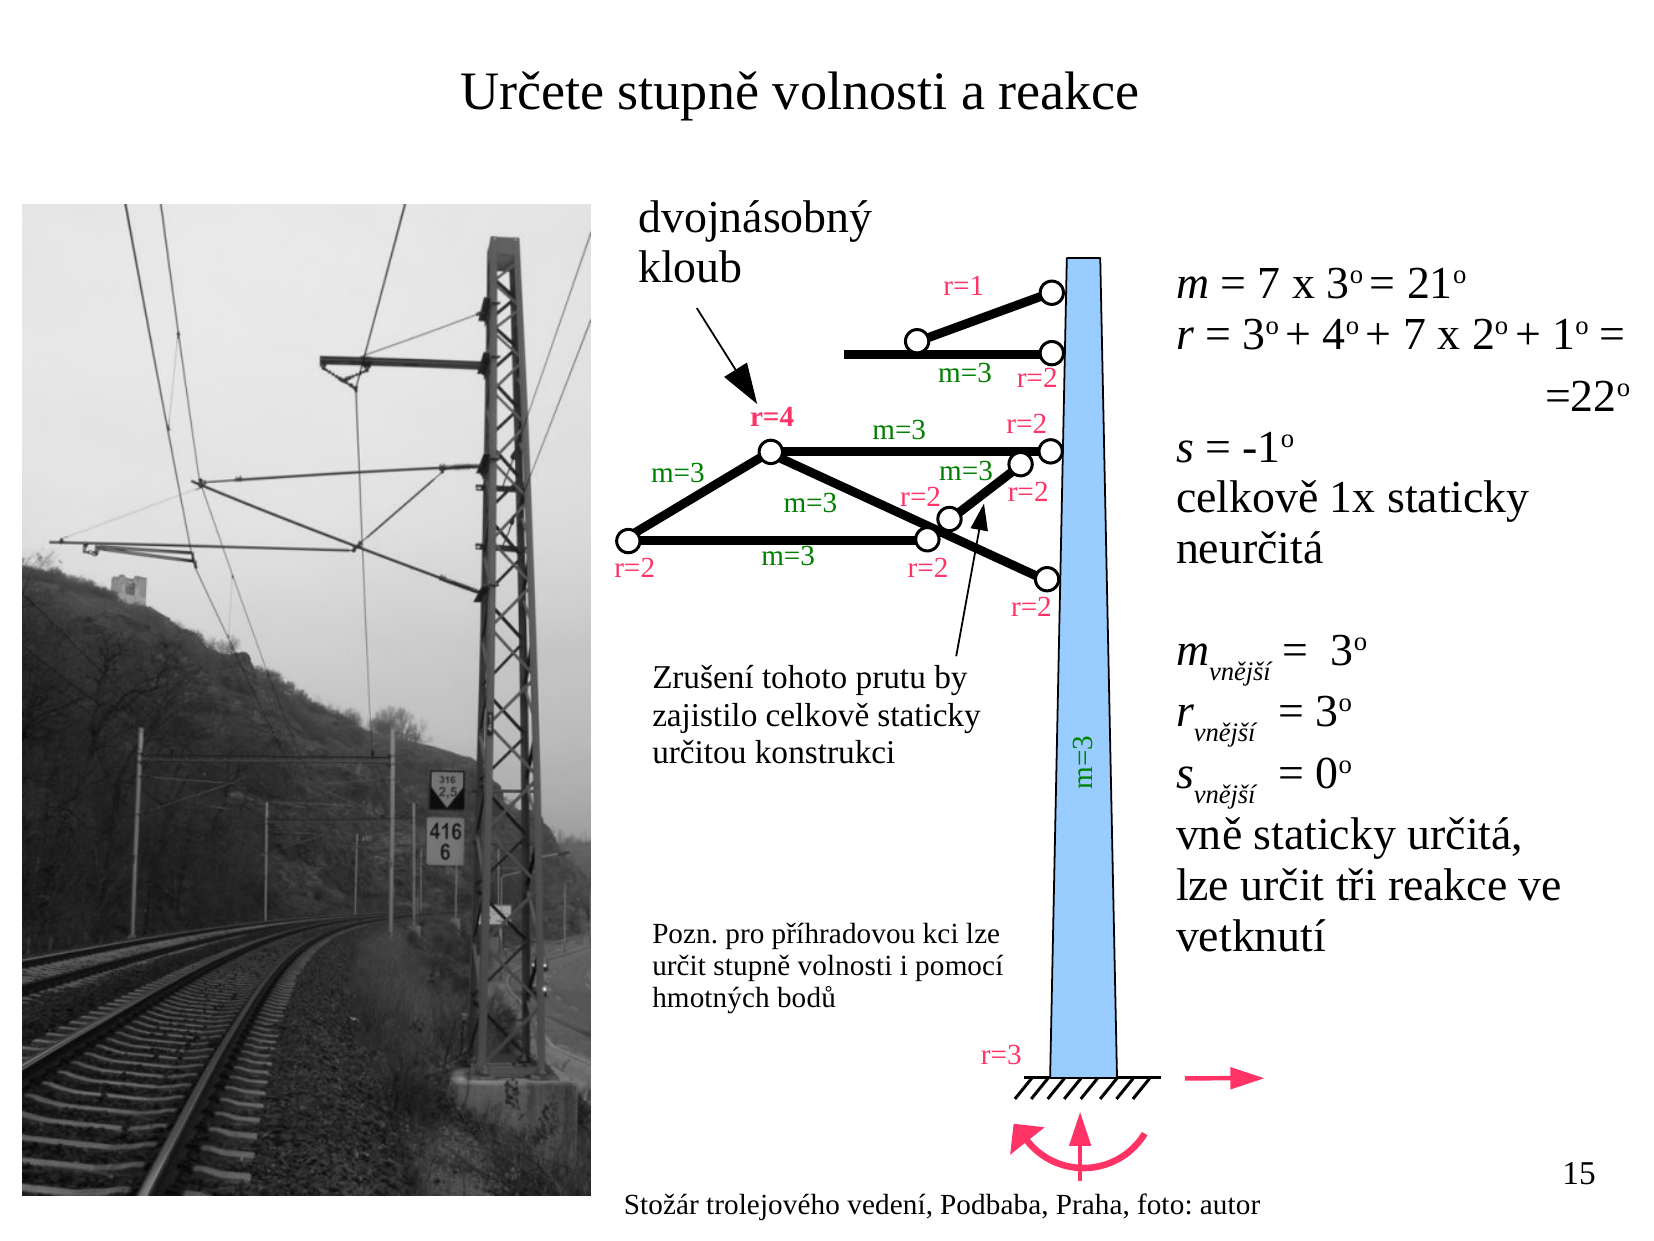

# Určete stupně volnosti a reakce
dvojnásobný kloub
m = 7 x 3o = 21o
r = 3o + 4o + 7 x 2o + 1o = 					=22o
s = -1o
celkově 1x staticky neurčitá
mvnější = 3o
rvnější = 3o
svnější = 0o
vně staticky určitá,
lze určit tři reakce ve vetknutí
r=1
m=3
r=2
r=4
r=2
m=3
m=3
m=3
r=2
r=2
m=3
m=3
r=2
r=2
r=2
Zrušení tohoto prutu by zajistilo celkově staticky určitou konstrukci
m=3
Pozn. pro příhradovou kci lze určit stupně volnosti i pomocí hmotných bodů
r=3
15
Stožár trolejového vedení, Podbaba, Praha, foto: autor